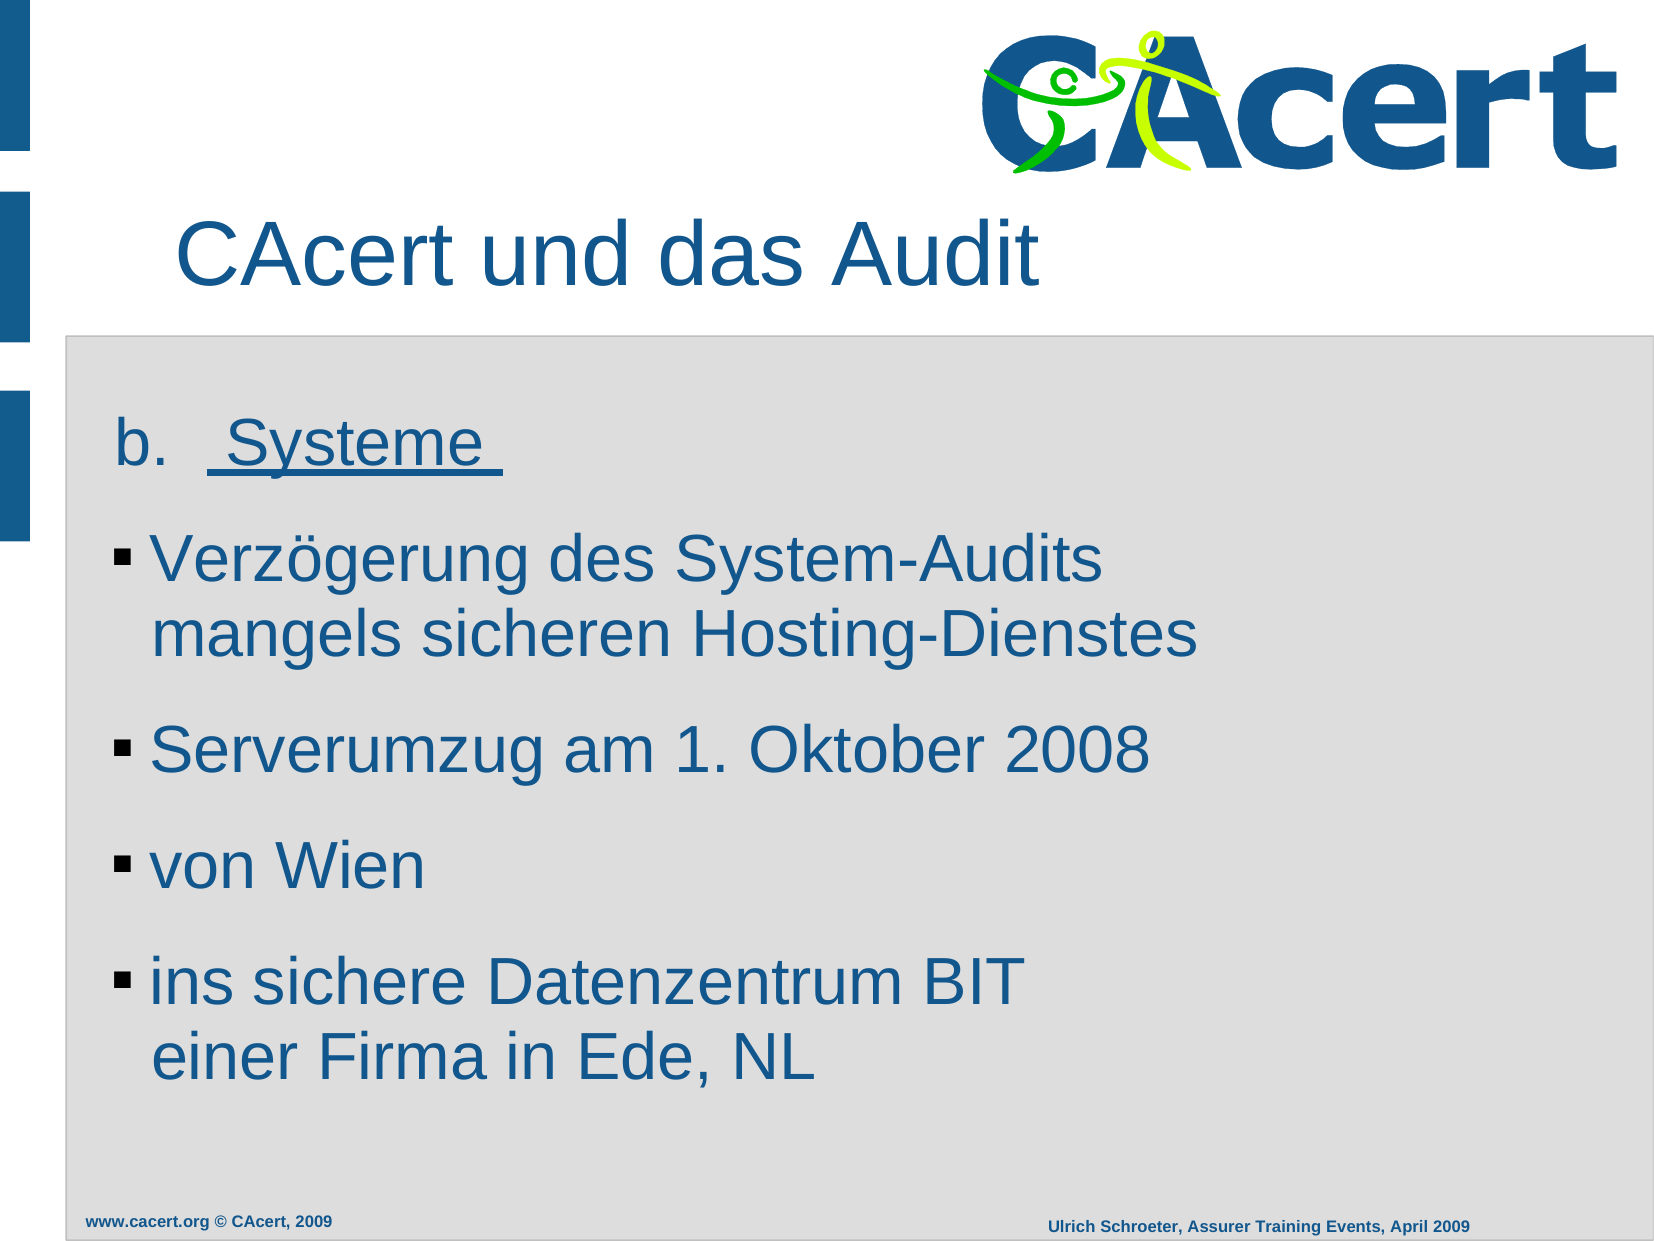

CAcert und das Audit
b. Systeme
 Verzögerung des System-Audits
 mangels sicheren Hosting-Dienstes
 Serverumzug am 1. Oktober 2008
 von Wien
 ins sichere Datenzentrum BIT
 einer Firma in Ede, NL